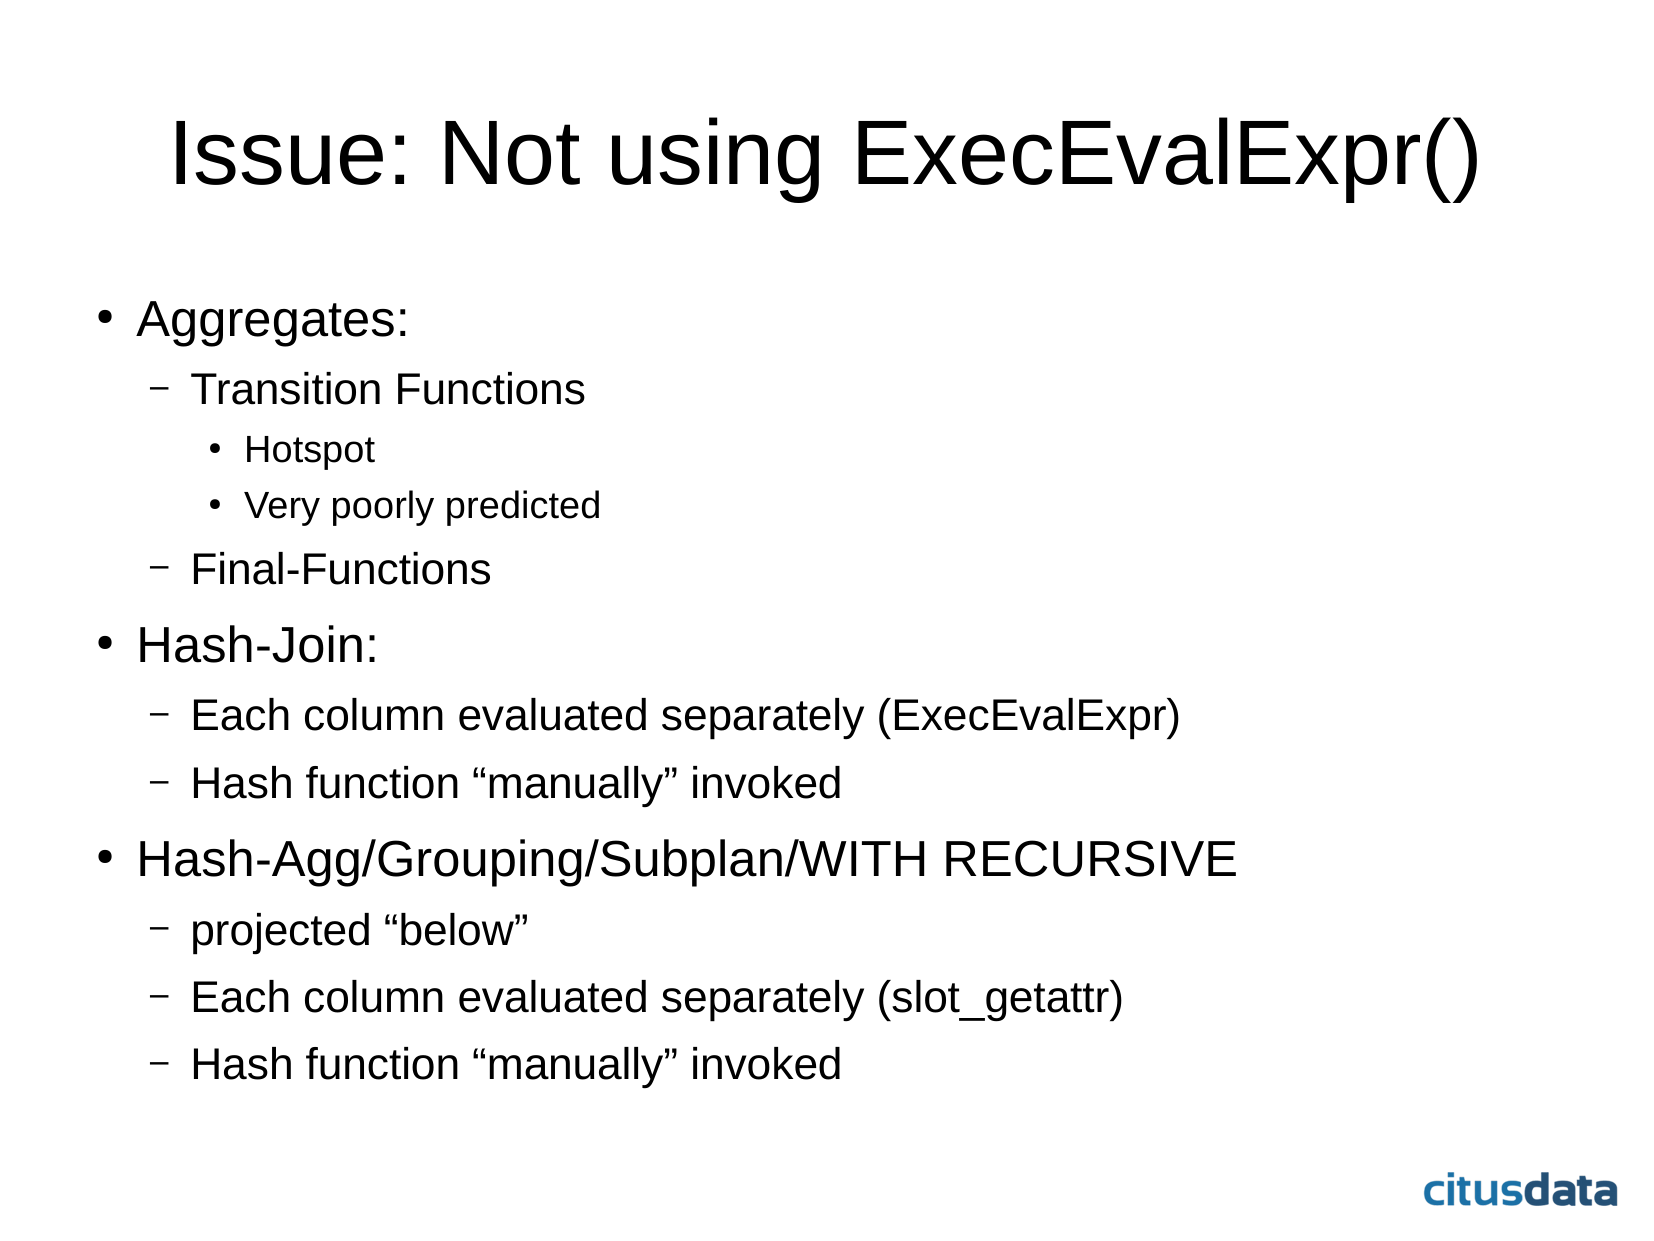

# Issue: Not using ExecEvalExpr()
Aggregates:
Transition Functions
Hotspot
Very poorly predicted
Final-Functions
Hash-Join:
Each column evaluated separately (ExecEvalExpr)
Hash function “manually” invoked
Hash-Agg/Grouping/Subplan/WITH RECURSIVE
projected “below”
Each column evaluated separately (slot_getattr)
Hash function “manually” invoked